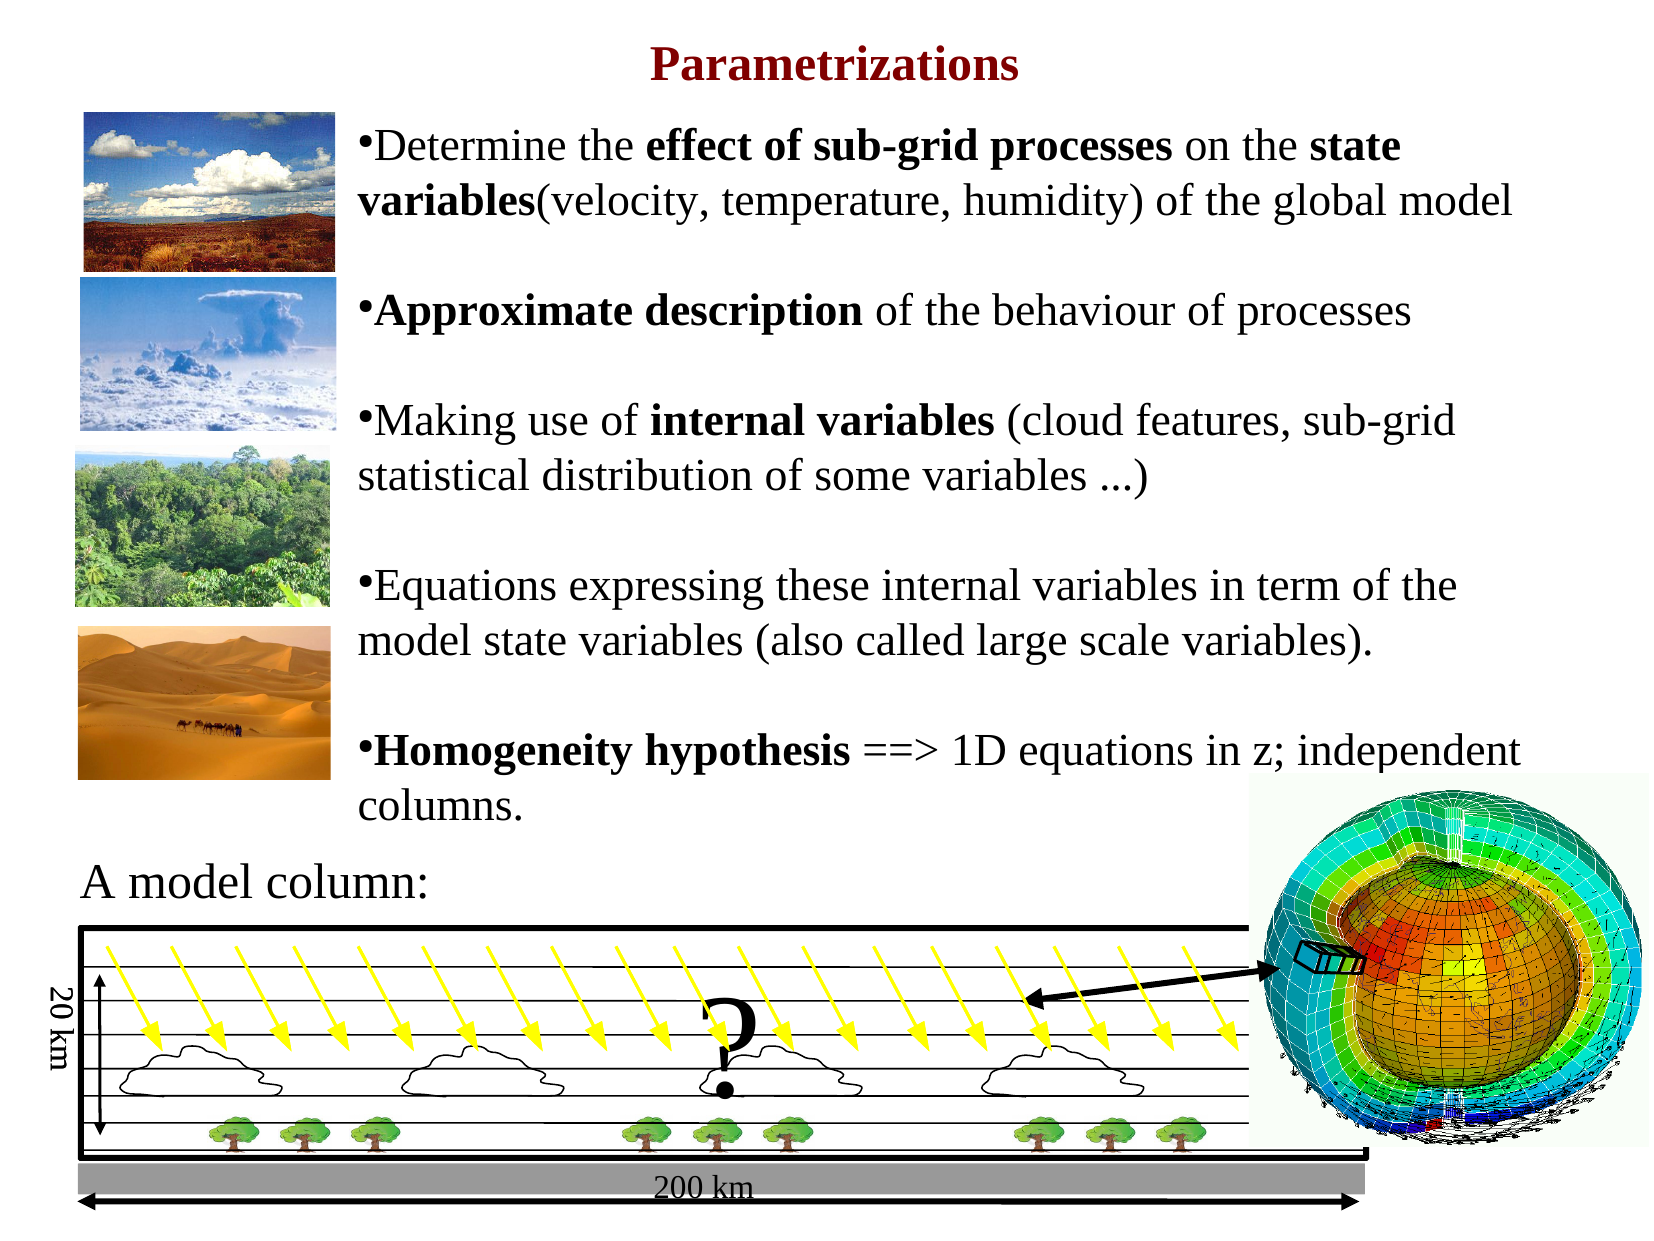

Parametrizations
Determine the effect of sub-grid processes on the state
variables(velocity, temperature, humidity) of the global model
Approximate description of the behaviour of processes
Making use of internal variables (cloud features, sub-grid
statistical distribution of some variables ...)
Equations expressing these internal variables in term of the
model state variables (also called large scale variables).
Homogeneity hypothesis ==> 1D equations in z; independent
columns.
A model column:‏
?
20 km
20 km
200 km
Determine the effect of sub-grid processes on the state
variables(velocity, temperature, humidity) of the global model
Approximate description of the behaviour of processes
Making use of internal variables (cloud features, sub-grid
statistical distribution of some variables ...)
Equations expressing these internal variables in term of the
model state variables (also called large scale variables).
Homogeneity hypothesis ==> 1D equations in z; independent
columns.
A model column:‏
?
20 km
20 km
200 km